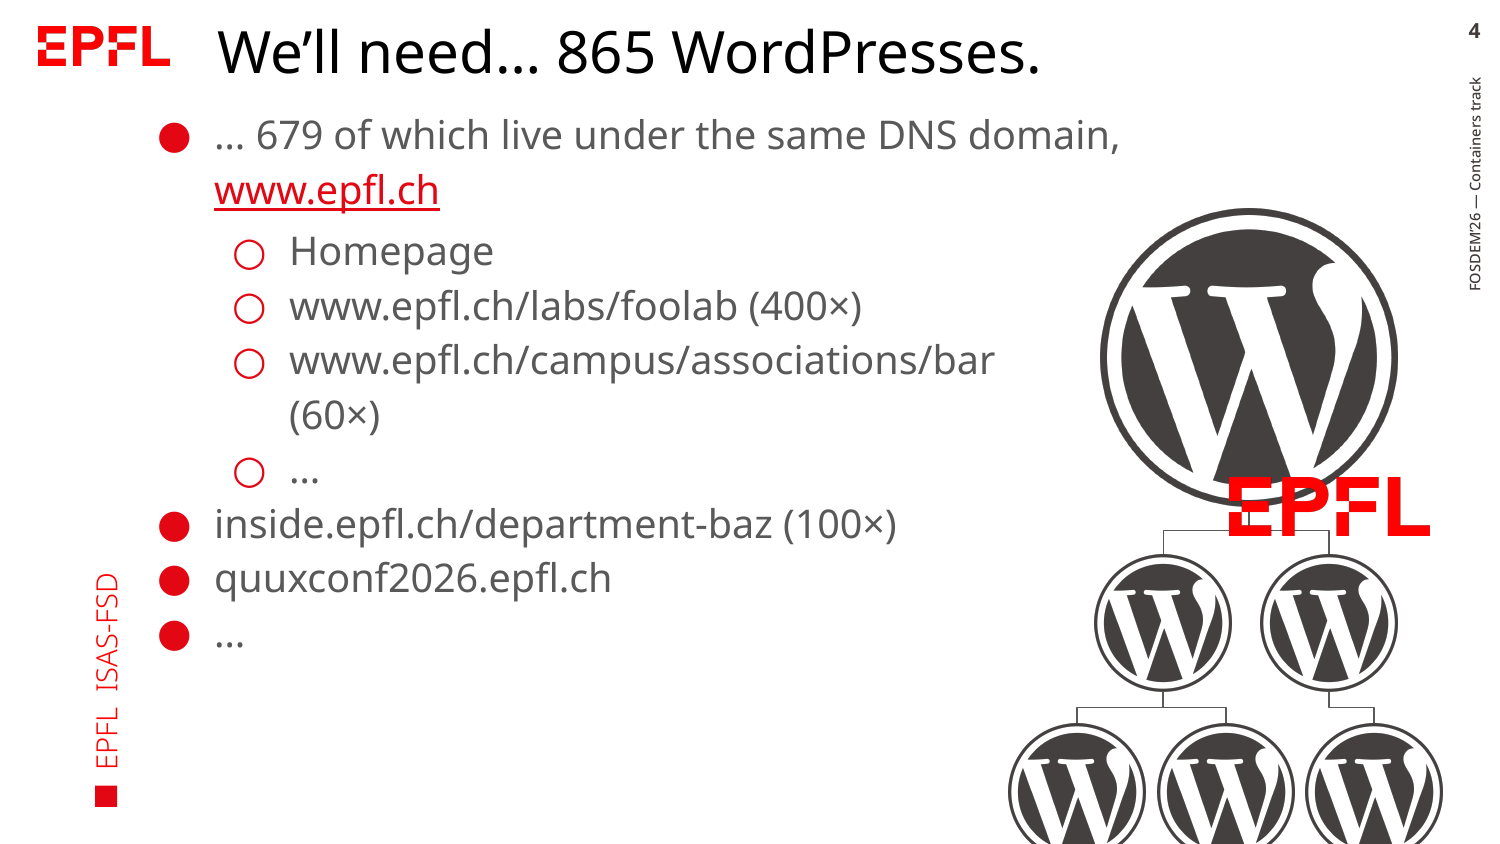

# We’ll need… 865 WordPresses.
… 679 of which live under the same DNS domain, www.epfl.ch
Homepage
www.epfl.ch/labs/foolab (400×)
www.epfl.ch/campus/associations/bar
(60×)
…
inside.epfl.ch/department-baz (100×)
quuxconf2026.epfl.ch
…